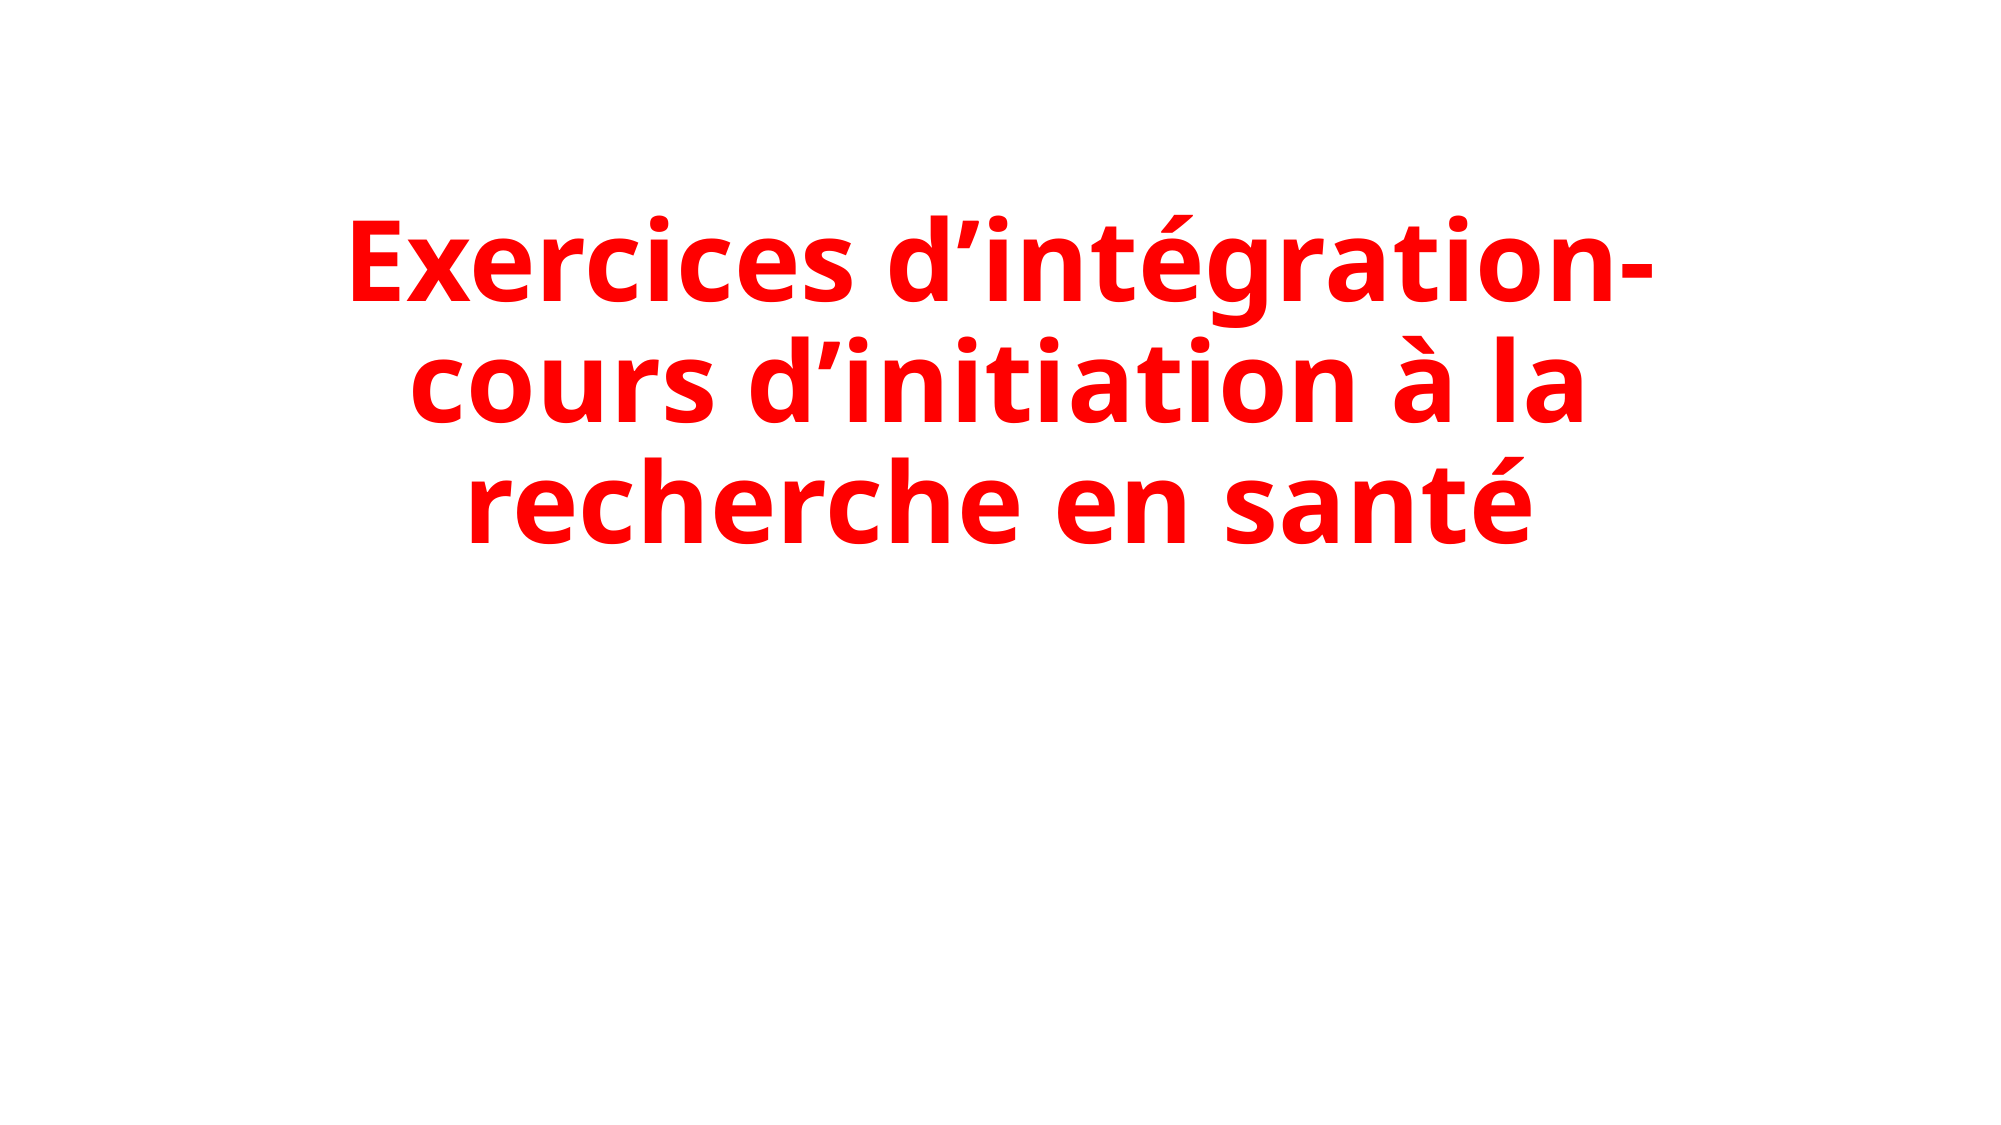

# Exercices d’intégration- cours d’initiation à la recherche en santé